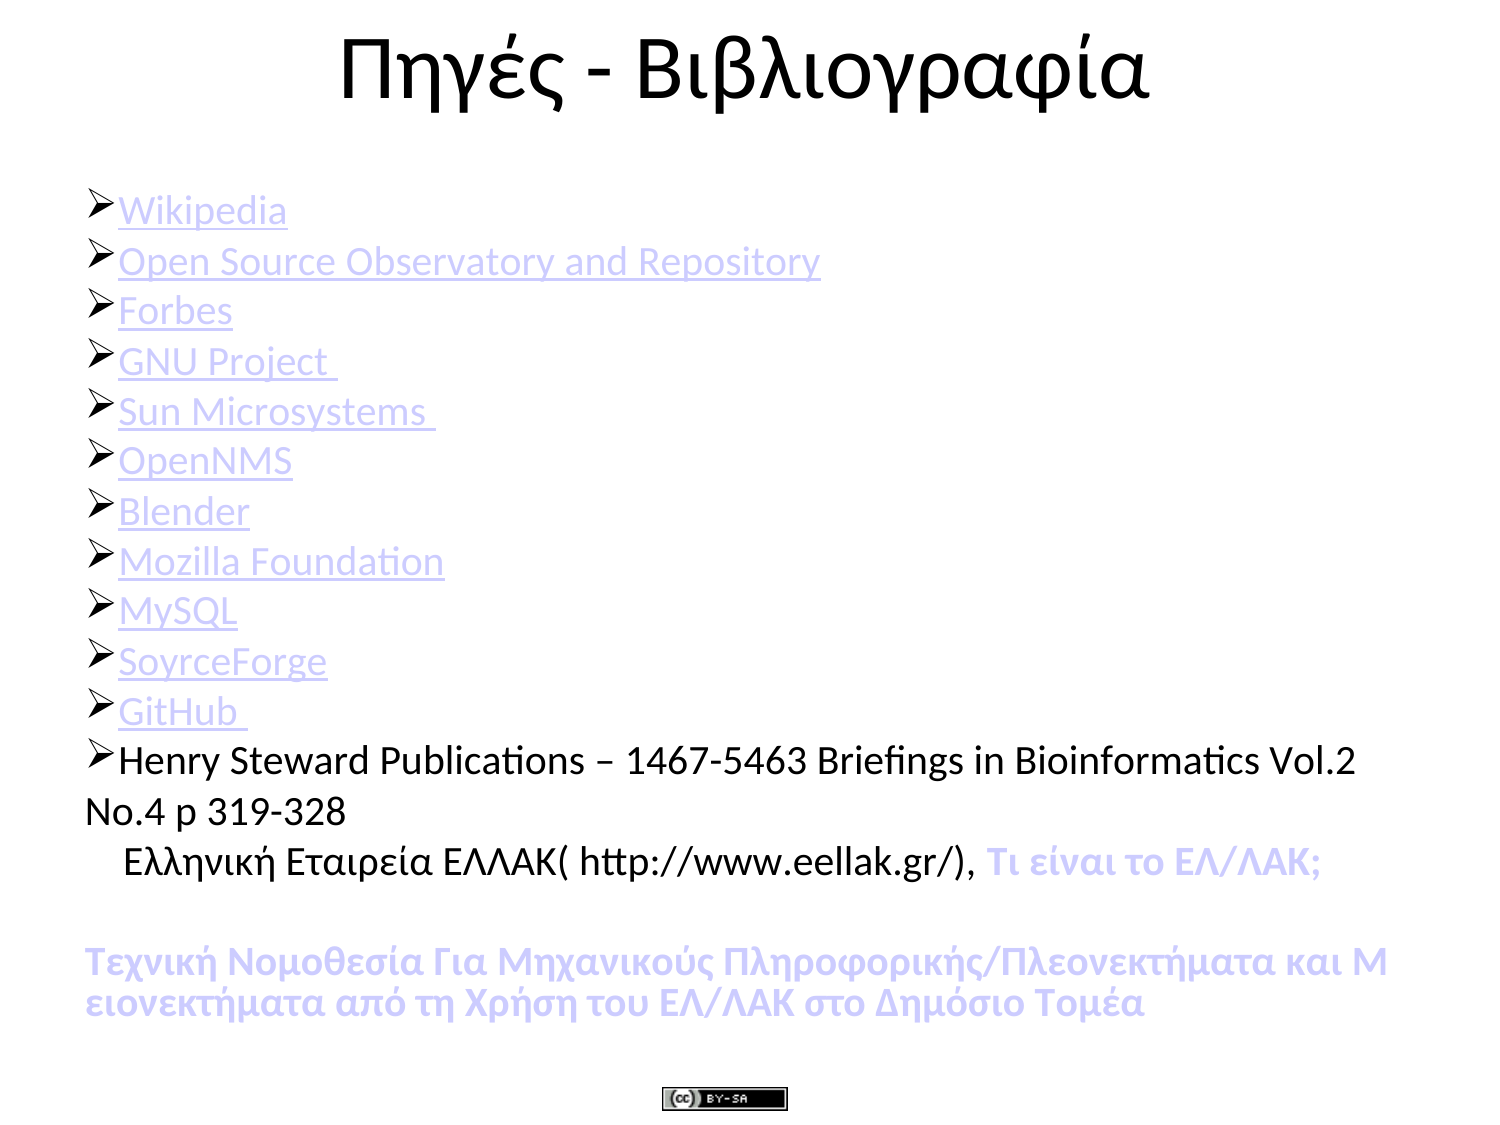

Πηγές - Βιβλιογραφία
17/5/εε2013
Θεματα ΚτΠ/Γ
Wikipedia
Open Source Observatory and Repository
Forbes
GNU Project
Sun Microsystems
OpenNMS
Blender
Mozilla Foundation
MySQL
SoyrceForge
GitHub
Henry Steward Publications – 1467-5463 Briefings in Bioinformatics Vol.2 No.4 p 319-328
 Ελληνική Εταιρεία ΕΛΛΑΚ( http://www.eellak.gr/), Τι είναι το ΕΛ/ΛΑΚ;
Τεχνική Νομοθεσία Για Μηχανικούς Πληροφορικής/Πλεονεκτήματα και Μειονεκτήματα από τη Χρήση του ΕΛ/ΛΑΚ στο Δημόσιο Τομέα